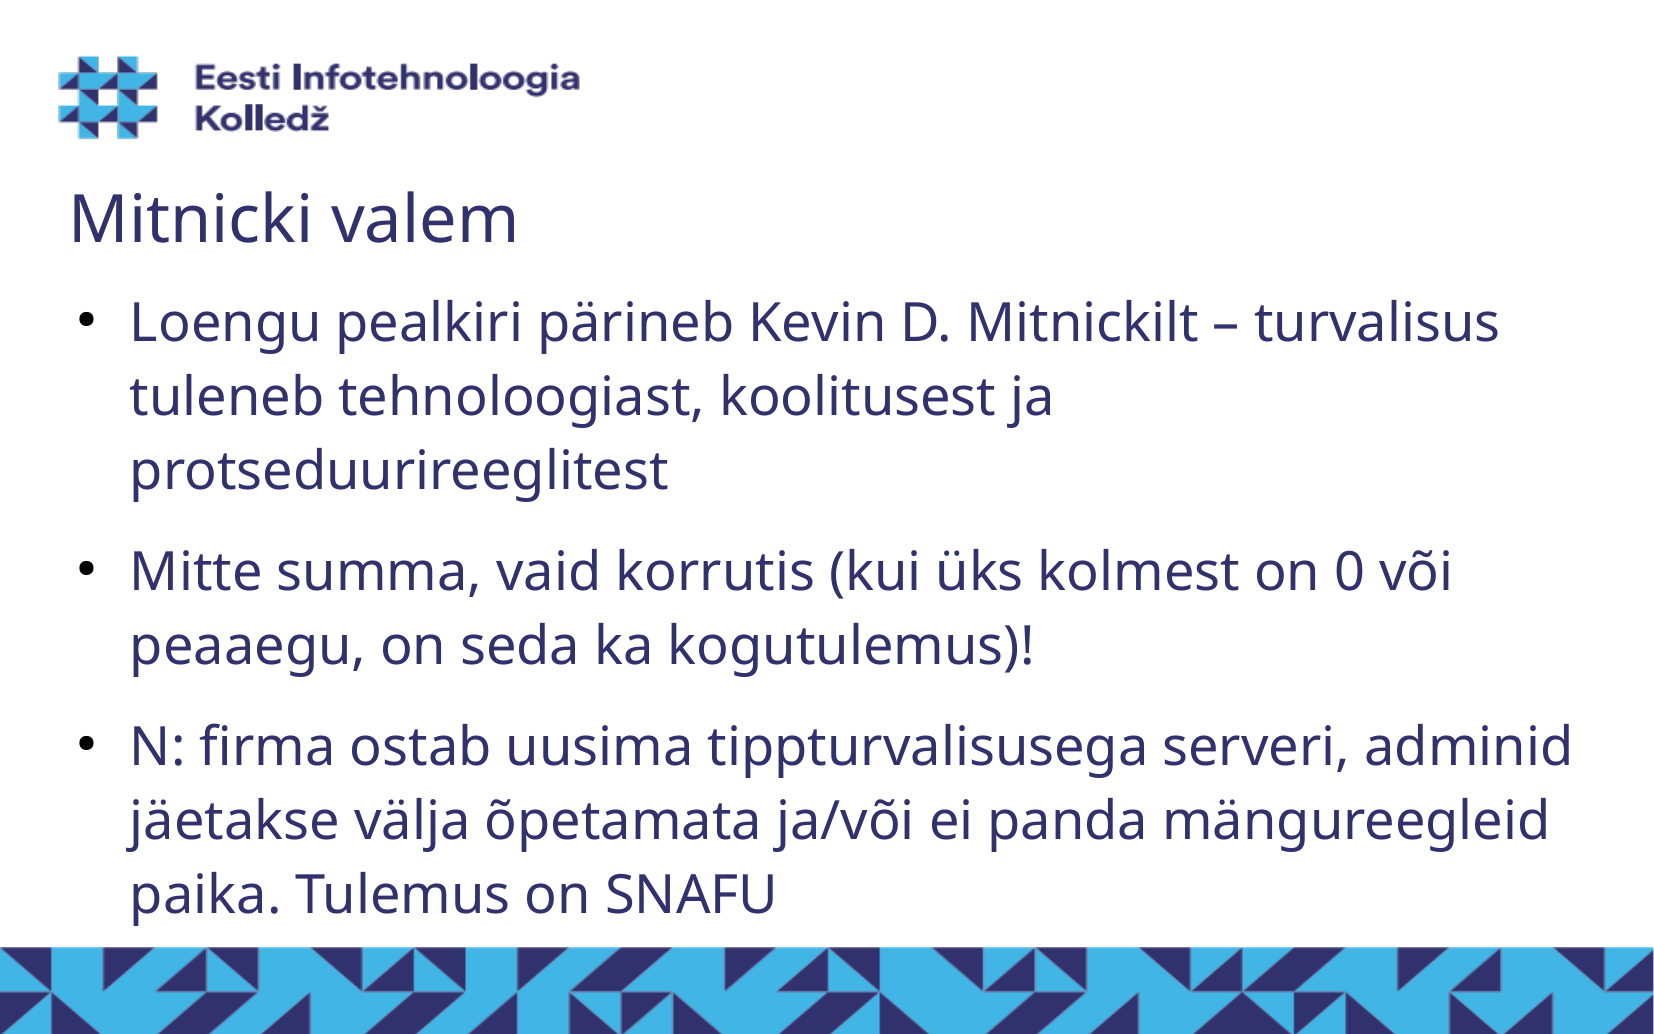

# Mitnicki valem
Loengu pealkiri pärineb Kevin D. Mitnickilt – turvalisus tuleneb tehnoloogiast, koolitusest ja protseduurireeglitest
Mitte summa, vaid korrutis (kui üks kolmest on 0 või peaaegu, on seda ka kogutulemus)!
N: firma ostab uusima tippturvalisusega serveri, adminid jäetakse välja õpetamata ja/või ei panda mängureegleid paika. Tulemus on SNAFU